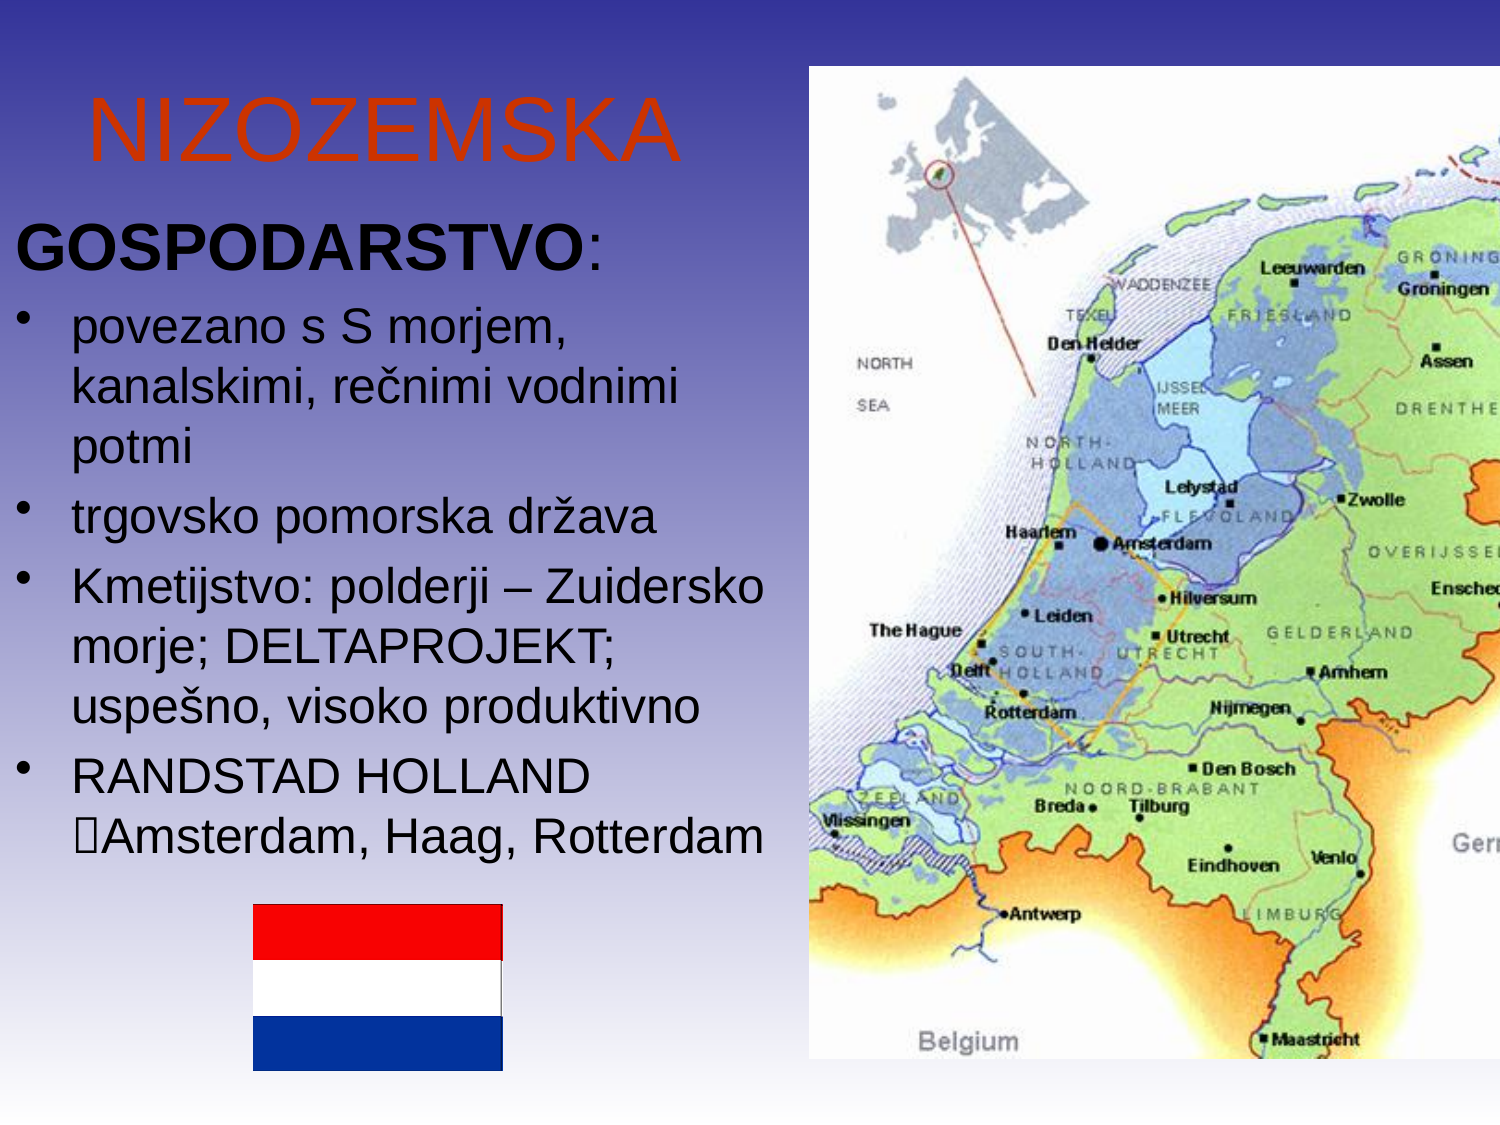

# NIZOZEMSKA
GOSPODARSTVO:
povezano s S morjem, kanalskimi, rečnimi vodnimi potmi
trgovsko pomorska država
Kmetijstvo: polderji – Zuidersko morje; DELTAPROJEKT; uspešno, visoko produktivno
RANDSTAD HOLLAND Amsterdam, Haag, Rotterdam